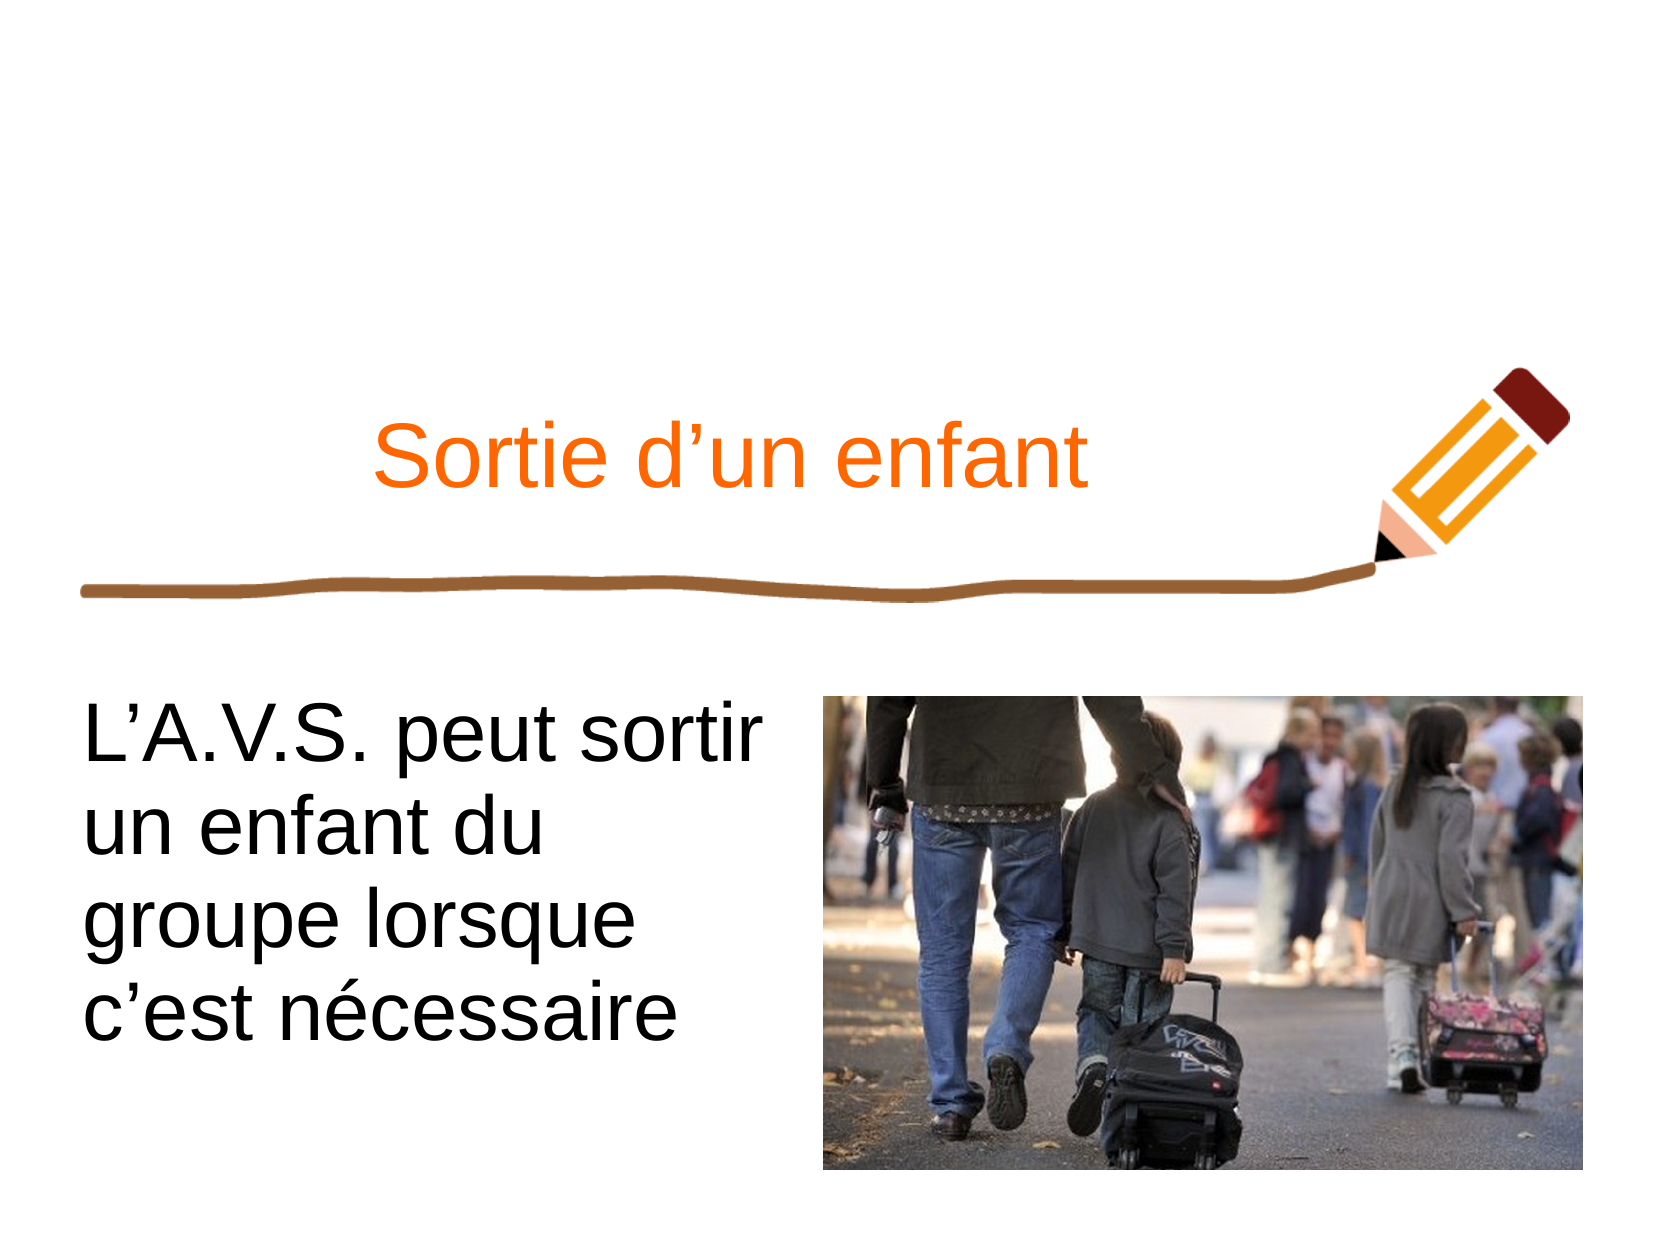

# Sortie d’un enfant
L’A.V.S. peut sortir un enfant du groupe lorsque c’est nécessaire